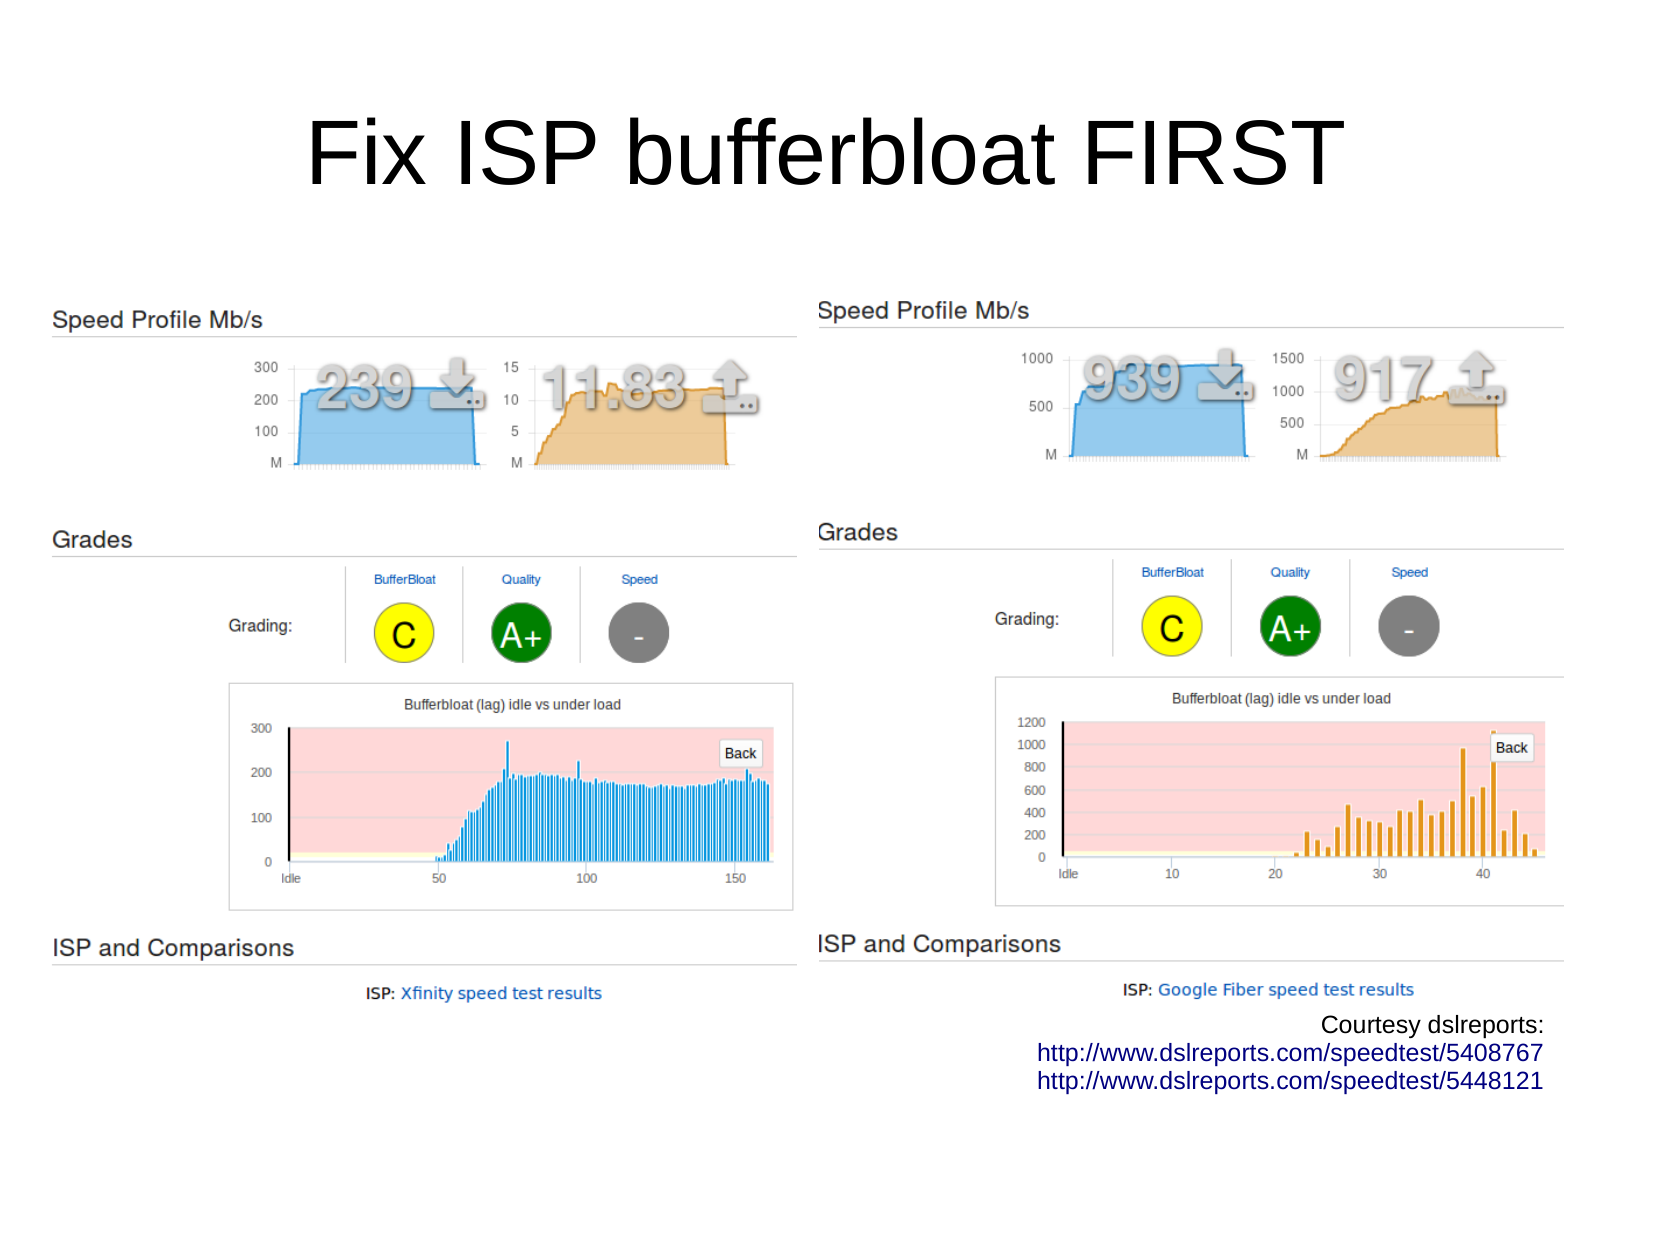

# Fix ISP bufferbloat FIRST
Courtesy dslreports:
http://www.dslreports.com/speedtest/5408767
http://www.dslreports.com/speedtest/5448121